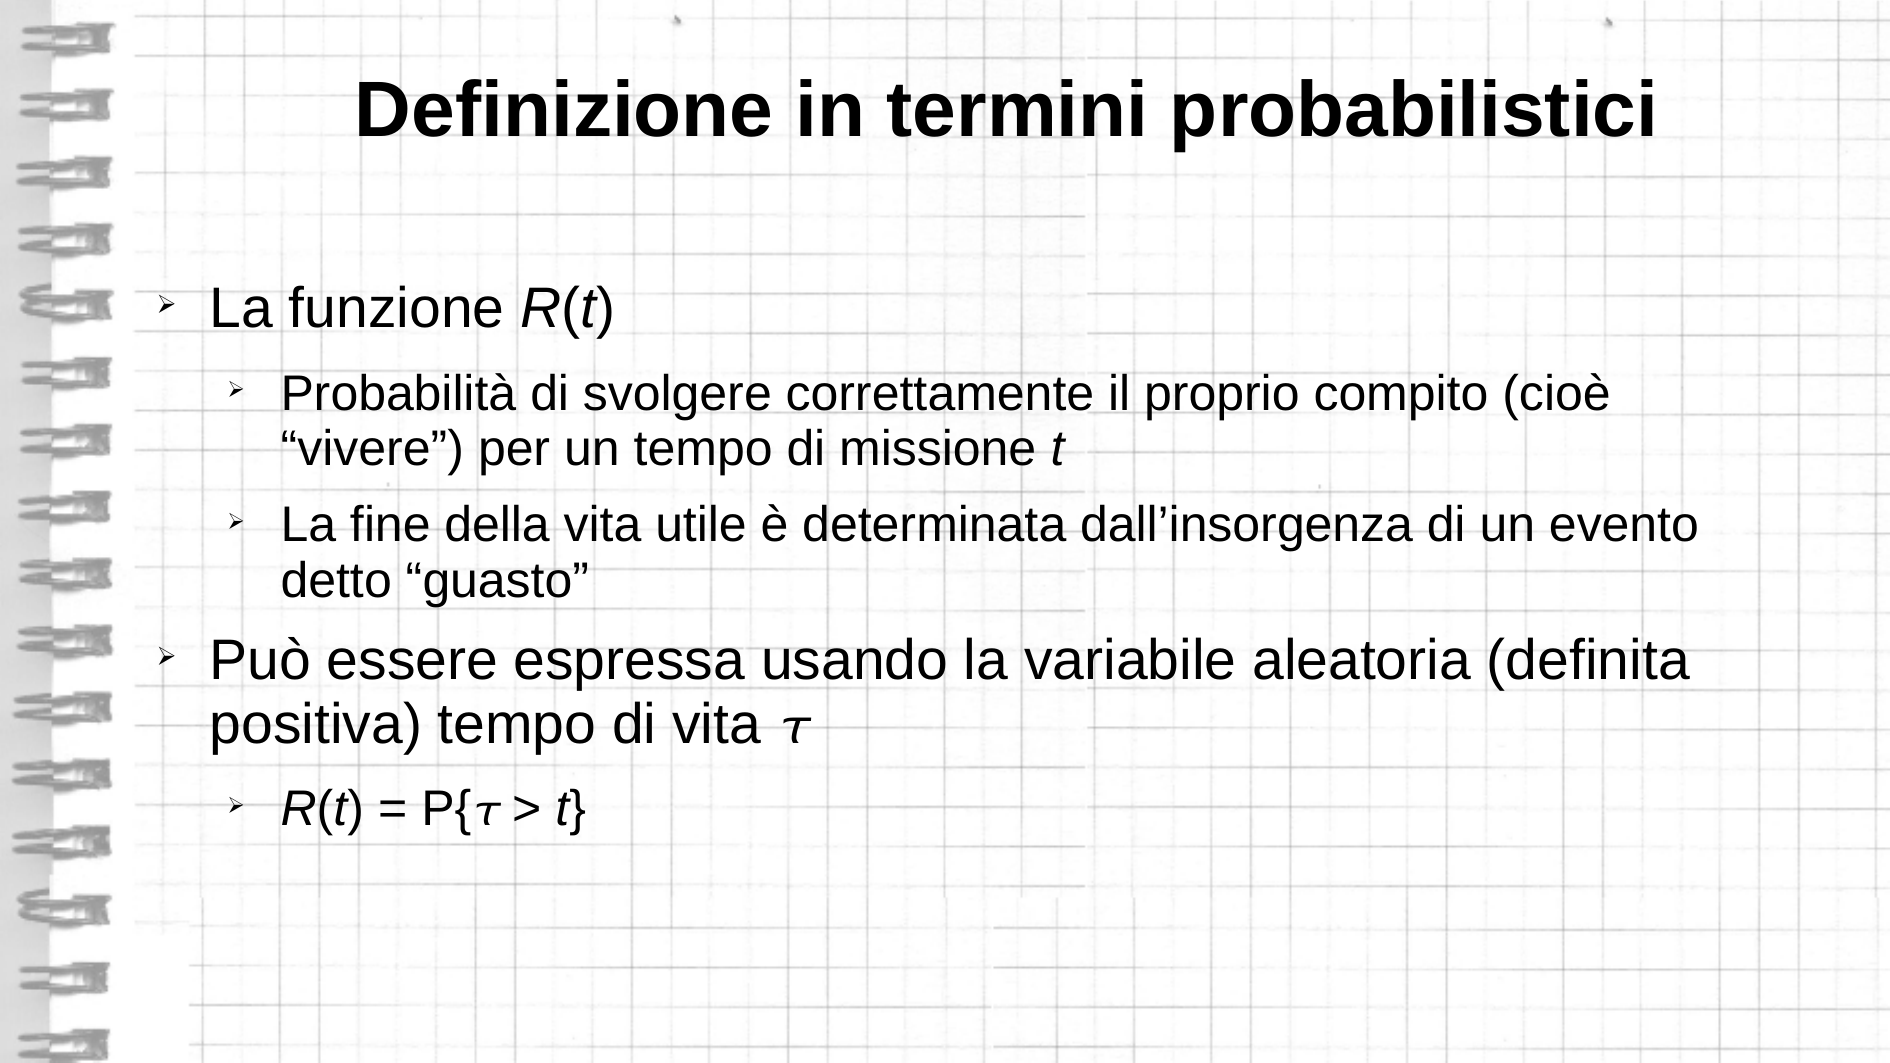

# Definizione in termini probabilistici
La funzione R(t)
Probabilità di svolgere correttamente il proprio compito (cioè “vivere”) per un tempo di missione t
La fine della vita utile è determinata dall’insorgenza di un evento detto “guasto”
Può essere espressa usando la variabile aleatoria (definita positiva) tempo di vita 
R(t) = P{ > t}